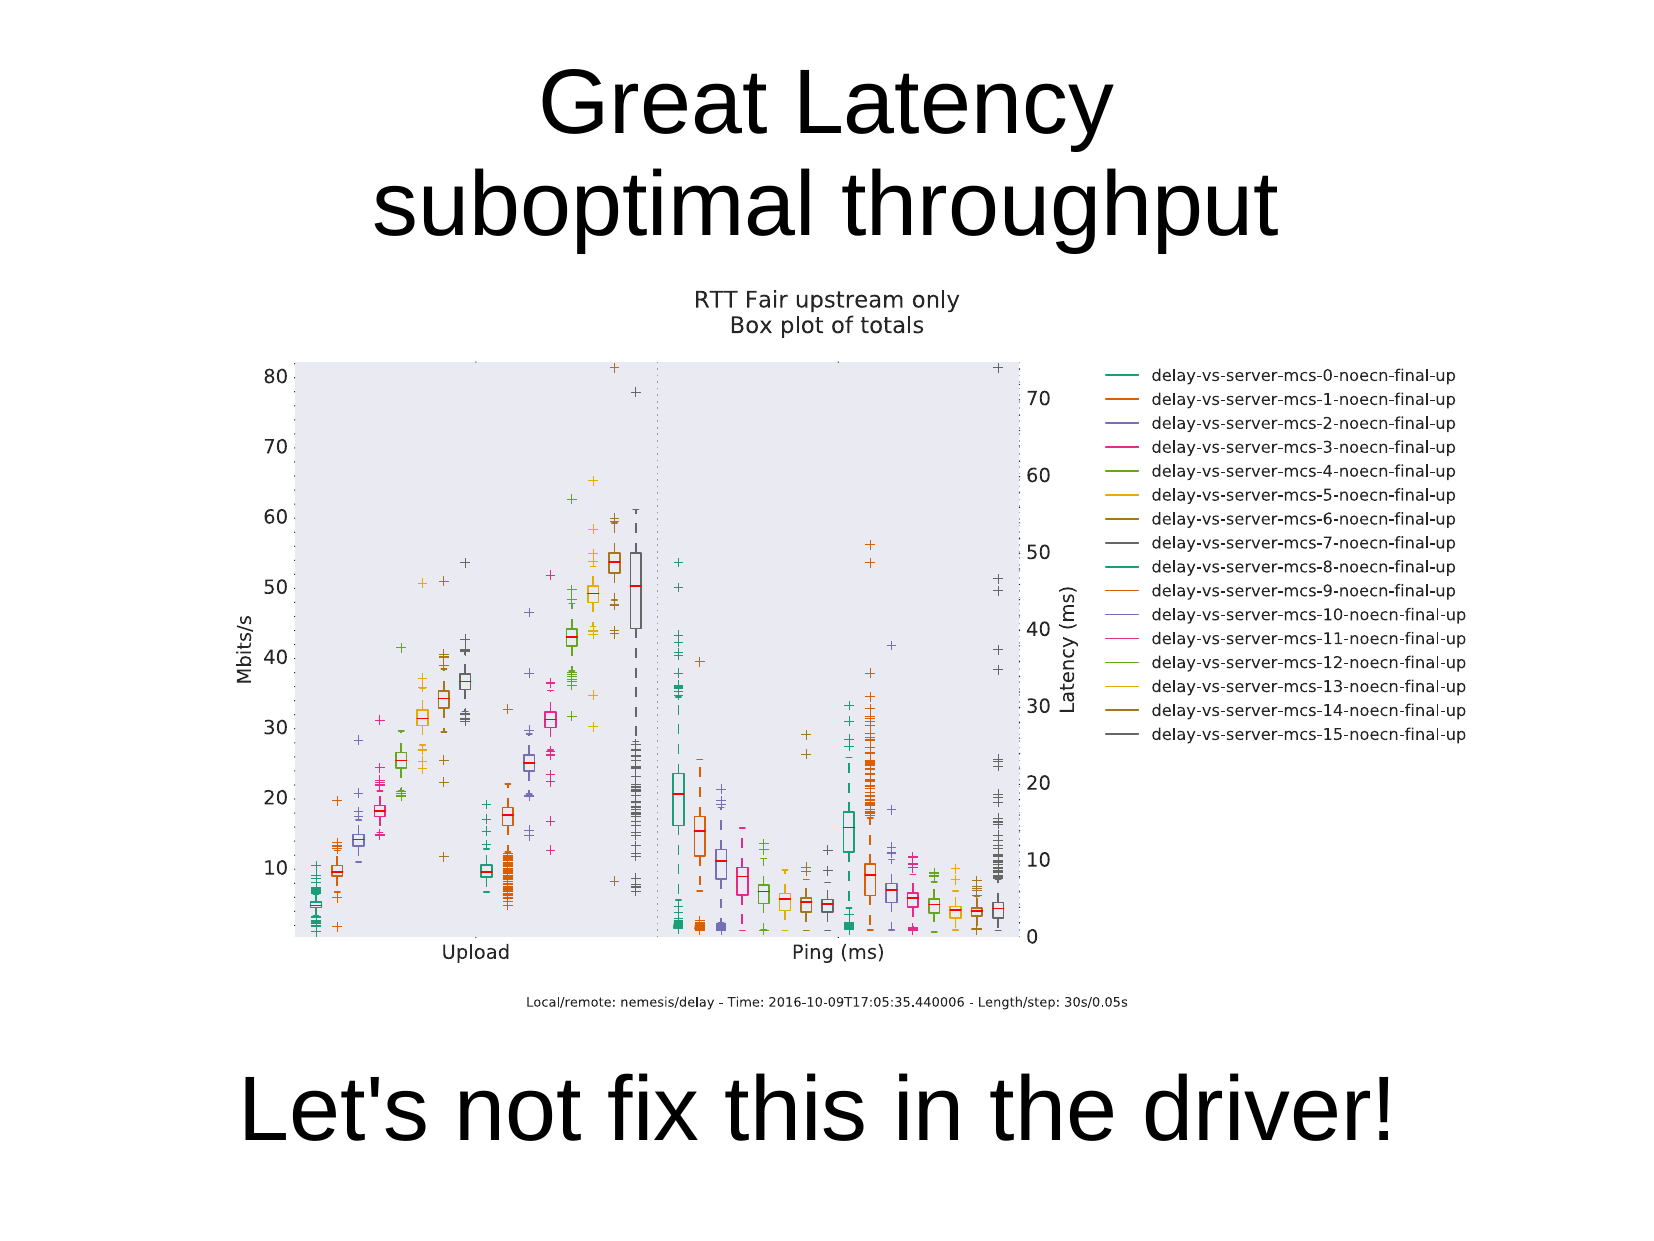

# Great Latency suboptimal throughput
Let's not fix this in the driver!